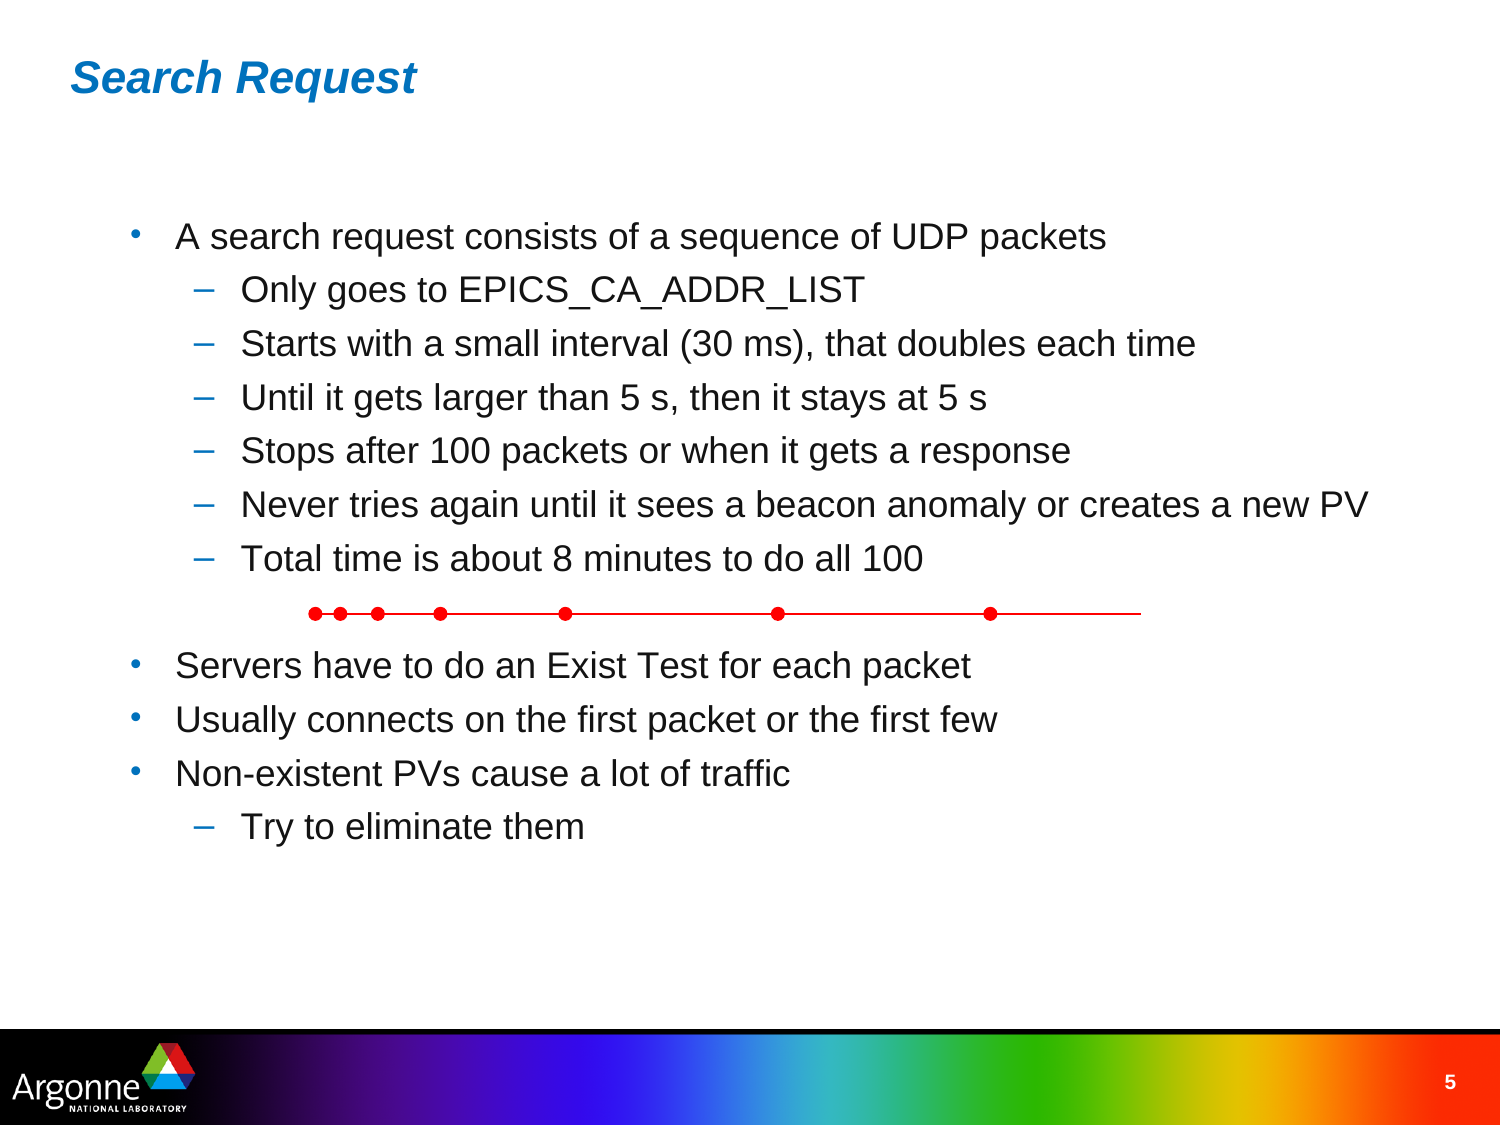

# Search Request
A search request consists of a sequence of UDP packets
Only goes to EPICS_CA_ADDR_LIST
Starts with a small interval (30 ms), that doubles each time
Until it gets larger than 5 s, then it stays at 5 s
Stops after 100 packets or when it gets a response
Never tries again until it sees a beacon anomaly or creates a new PV
Total time is about 8 minutes to do all 100
Servers have to do an Exist Test for each packet
Usually connects on the first packet or the first few
Non-existent PVs cause a lot of traffic
Try to eliminate them
5